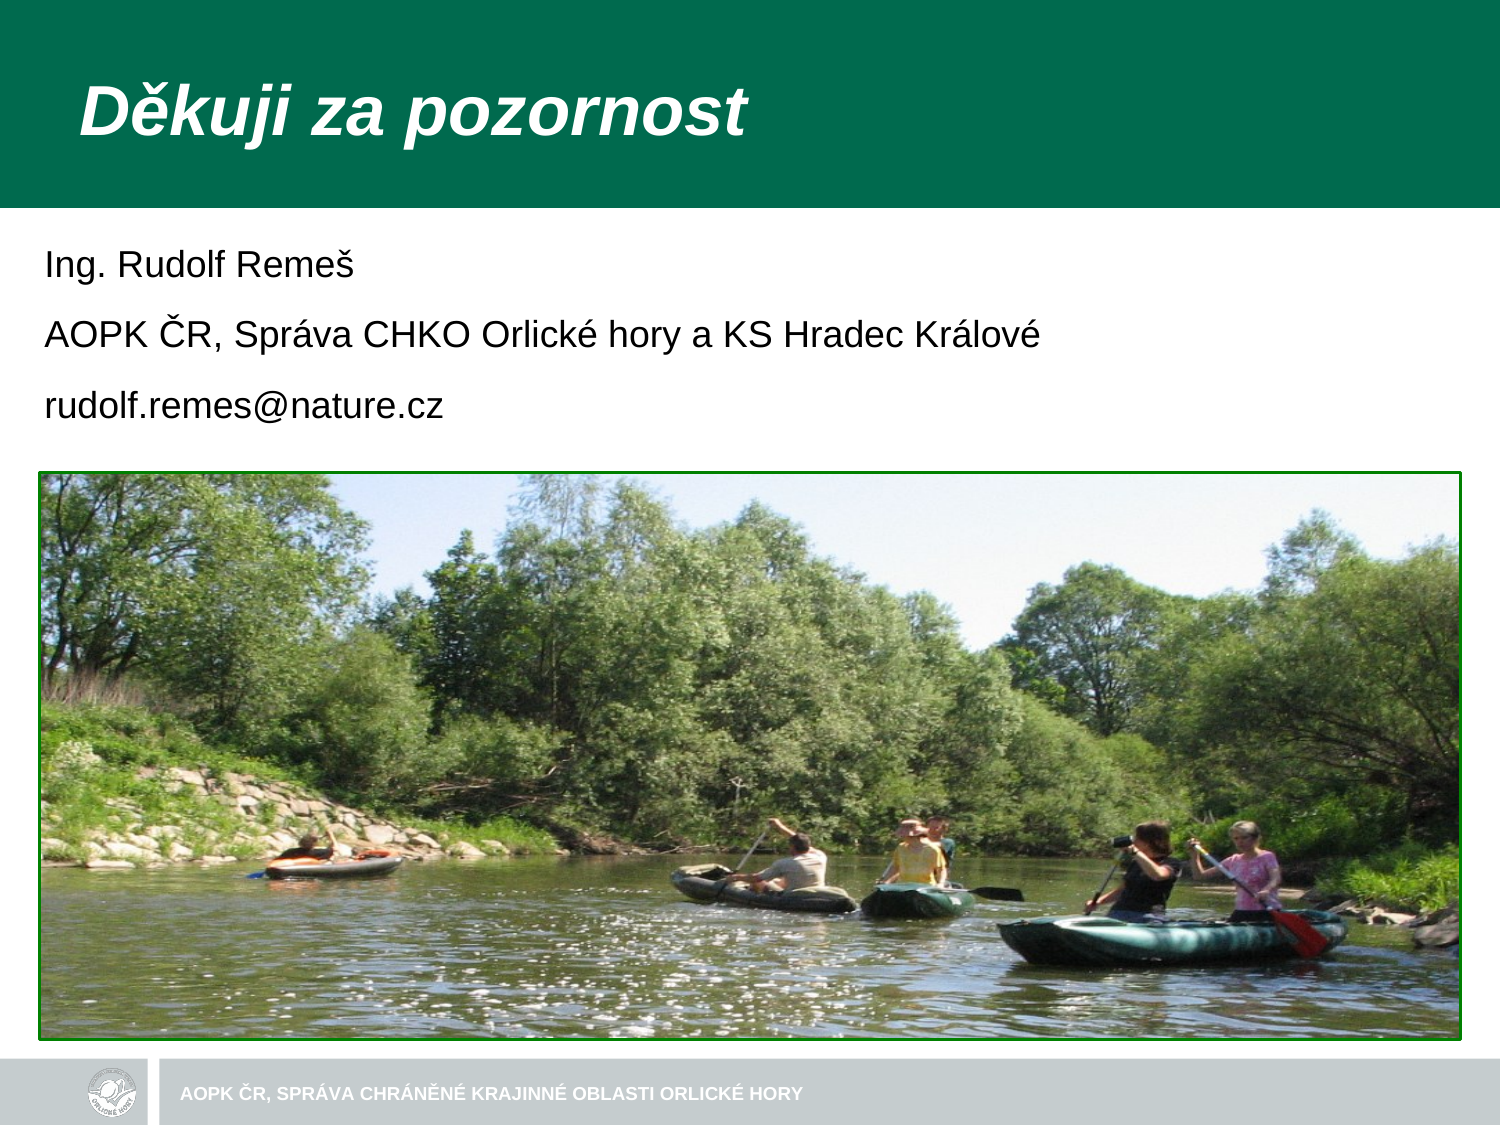

# Děkuji za pozornost
Ing. Rudolf Remeš
AOPK ČR, Správa CHKO Orlické hory a KS Hradec Králové
rudolf.remes@nature.cz